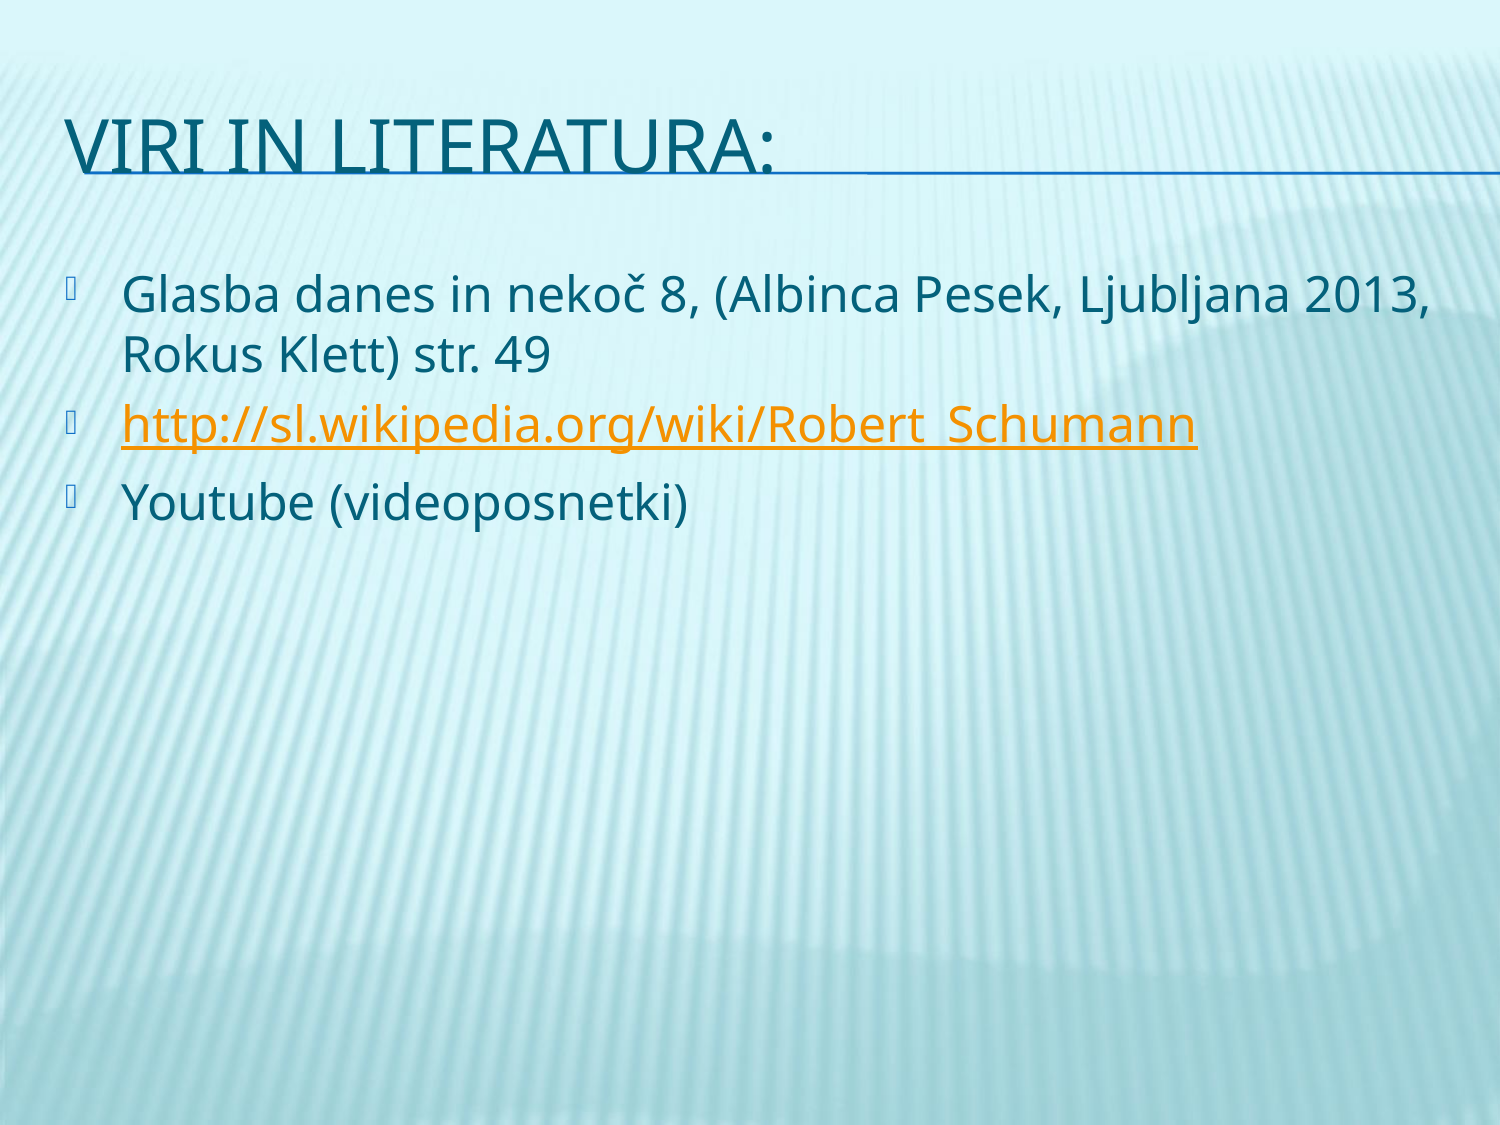

# VIRI IN LITERATURA:
Glasba danes in nekoč 8, (Albinca Pesek, Ljubljana 2013, Rokus Klett) str. 49
http://sl.wikipedia.org/wiki/Robert_Schumann
Youtube (videoposnetki)